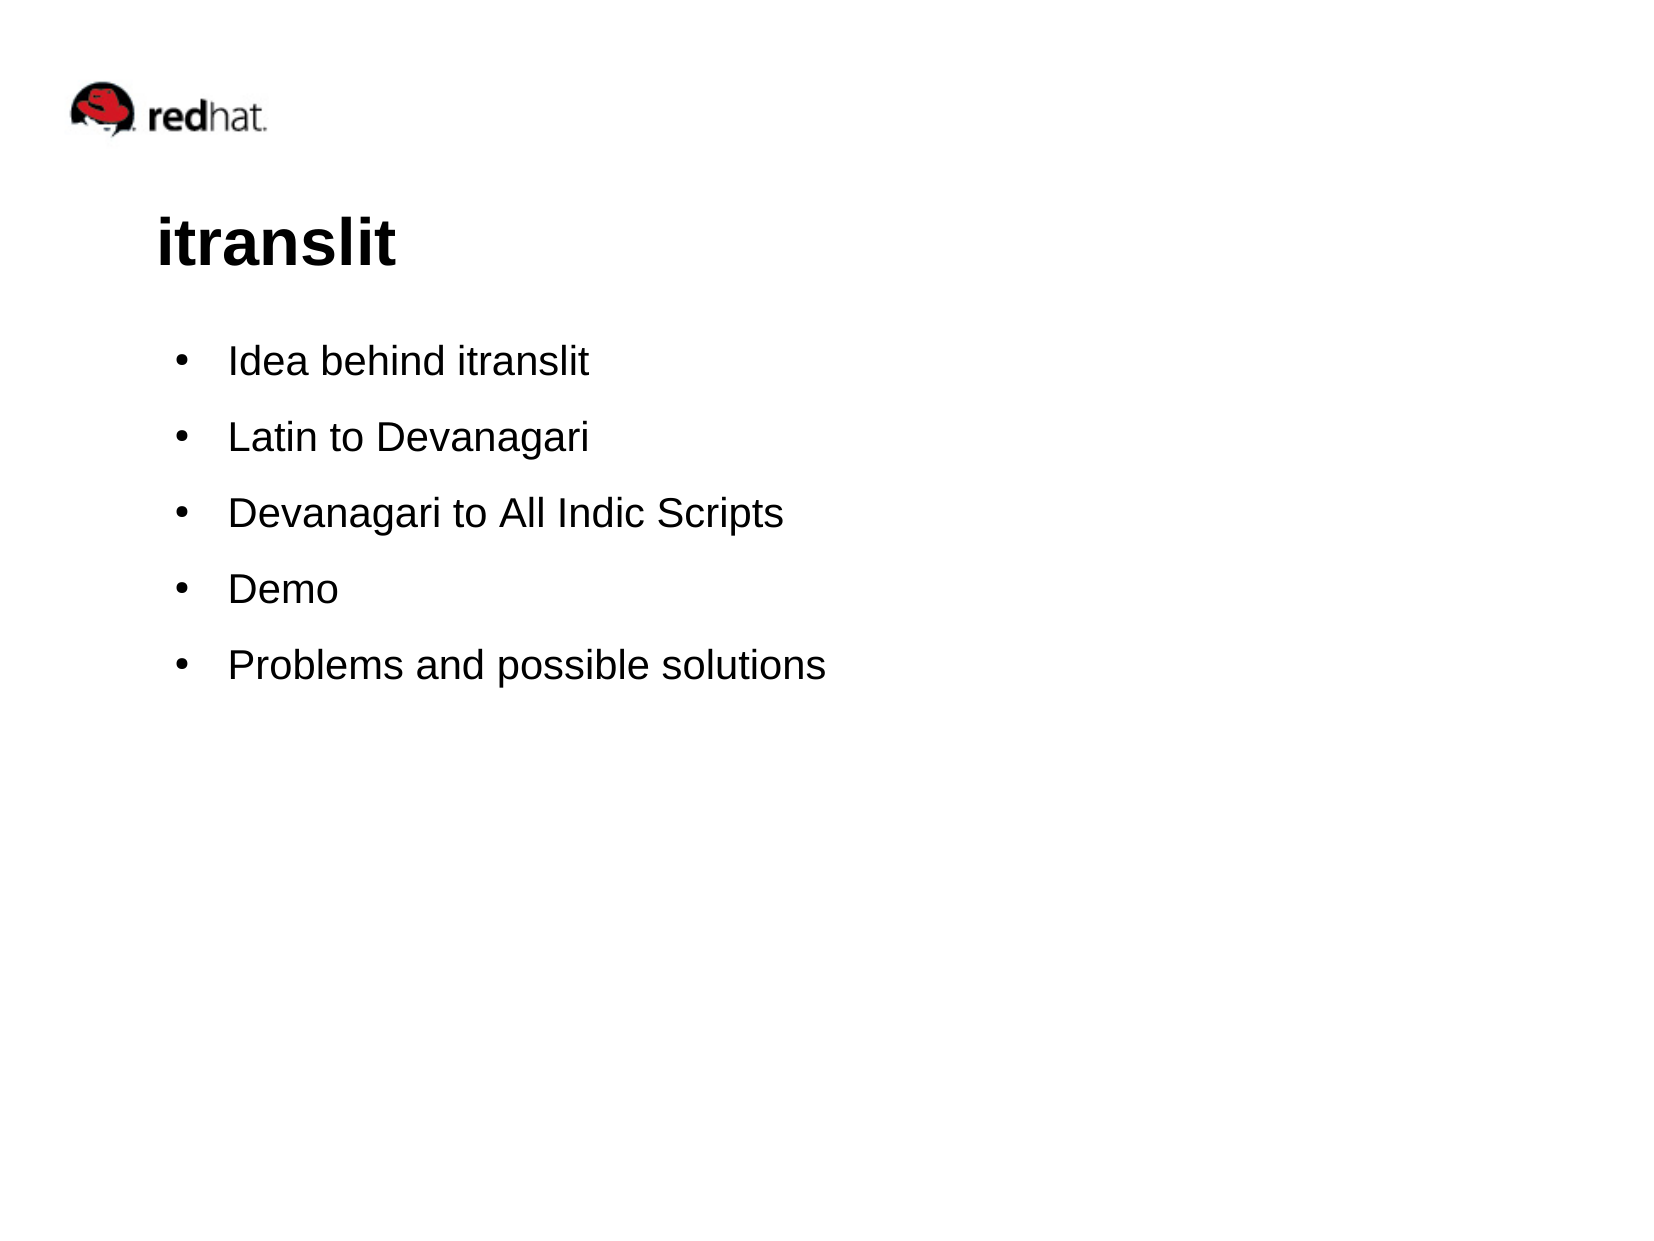

# itranslit
Idea behind itranslit
Latin to Devanagari
Devanagari to All Indic Scripts
Demo
Problems and possible solutions